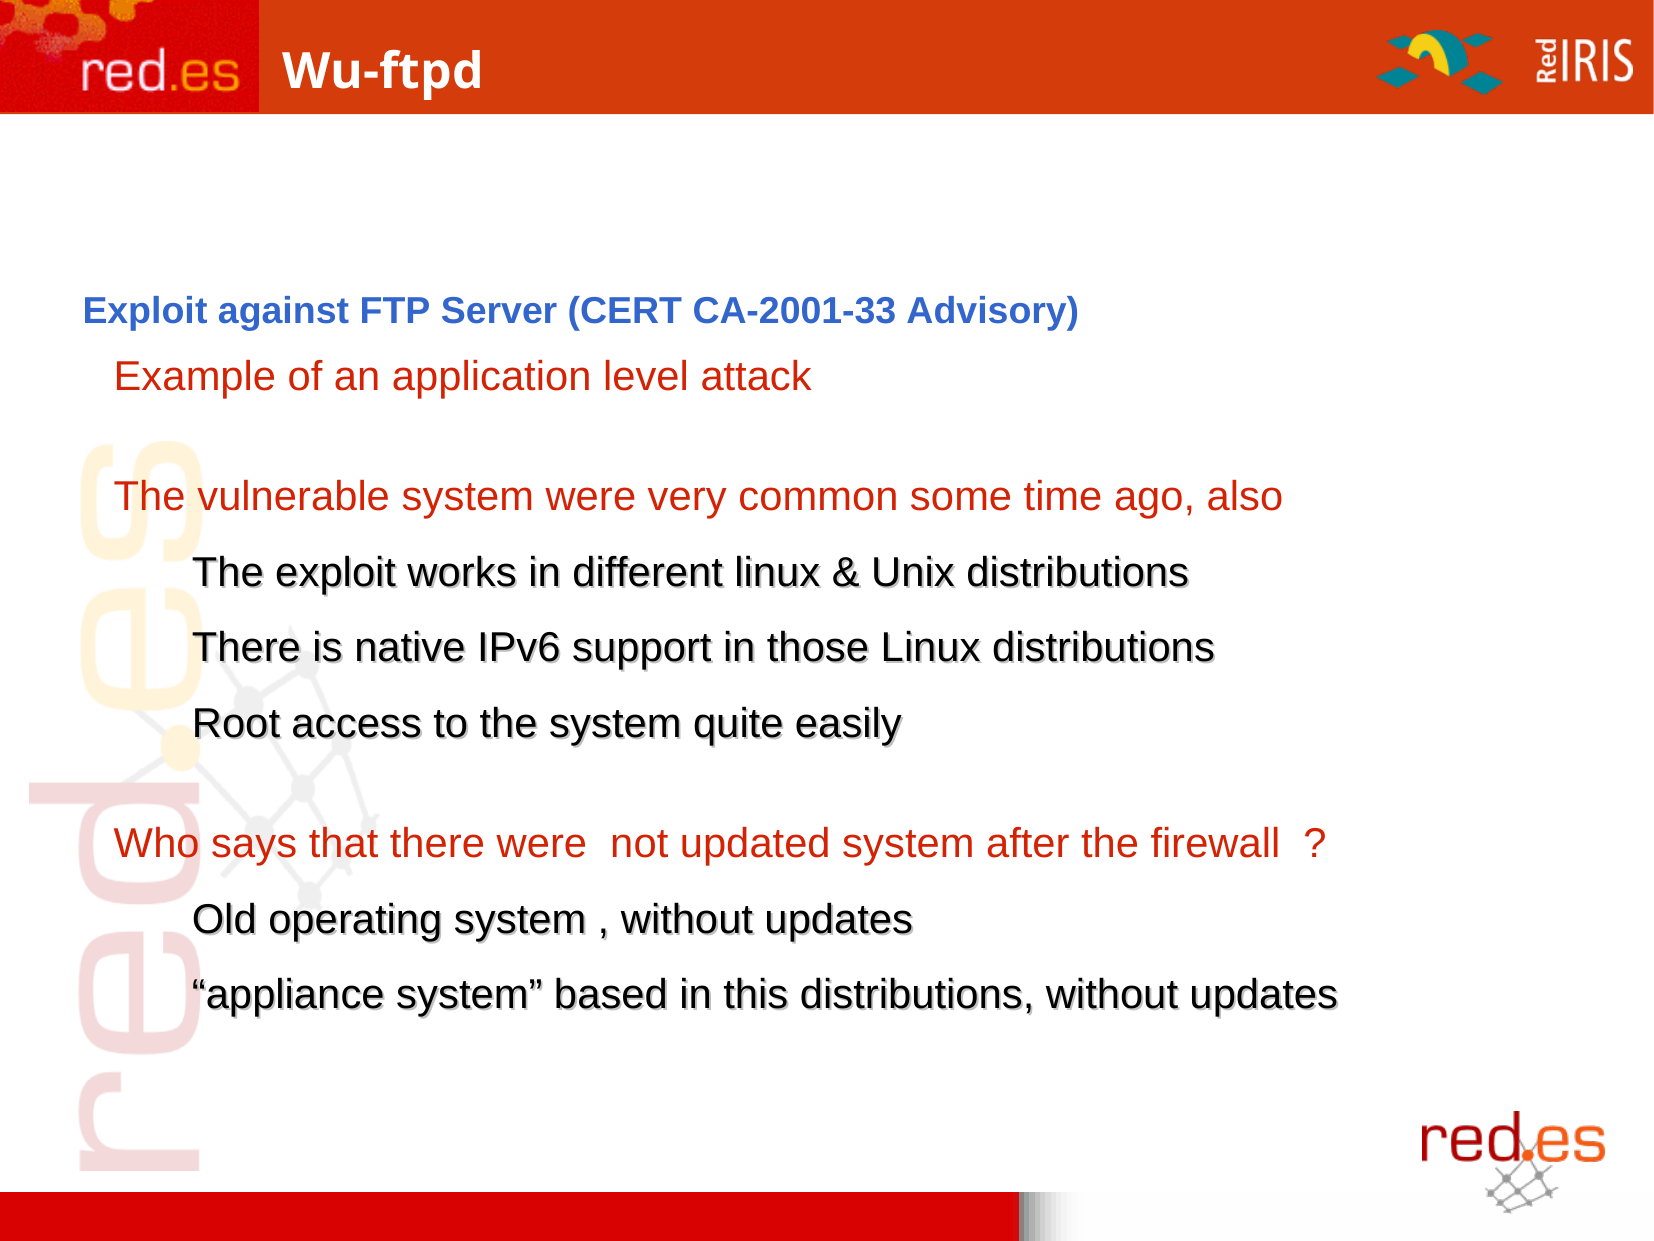

# Wu-ftpd
Exploit against FTP Server (CERT CA-2001-33 Advisory)
Example of an application level attack
The vulnerable system were very common some time ago, also
The exploit works in different linux & Unix distributions
There is native IPv6 support in those Linux distributions
Root access to the system quite easily
Who says that there were not updated system after the firewall ?
Old operating system , without updates
“appliance system” based in this distributions, without updates